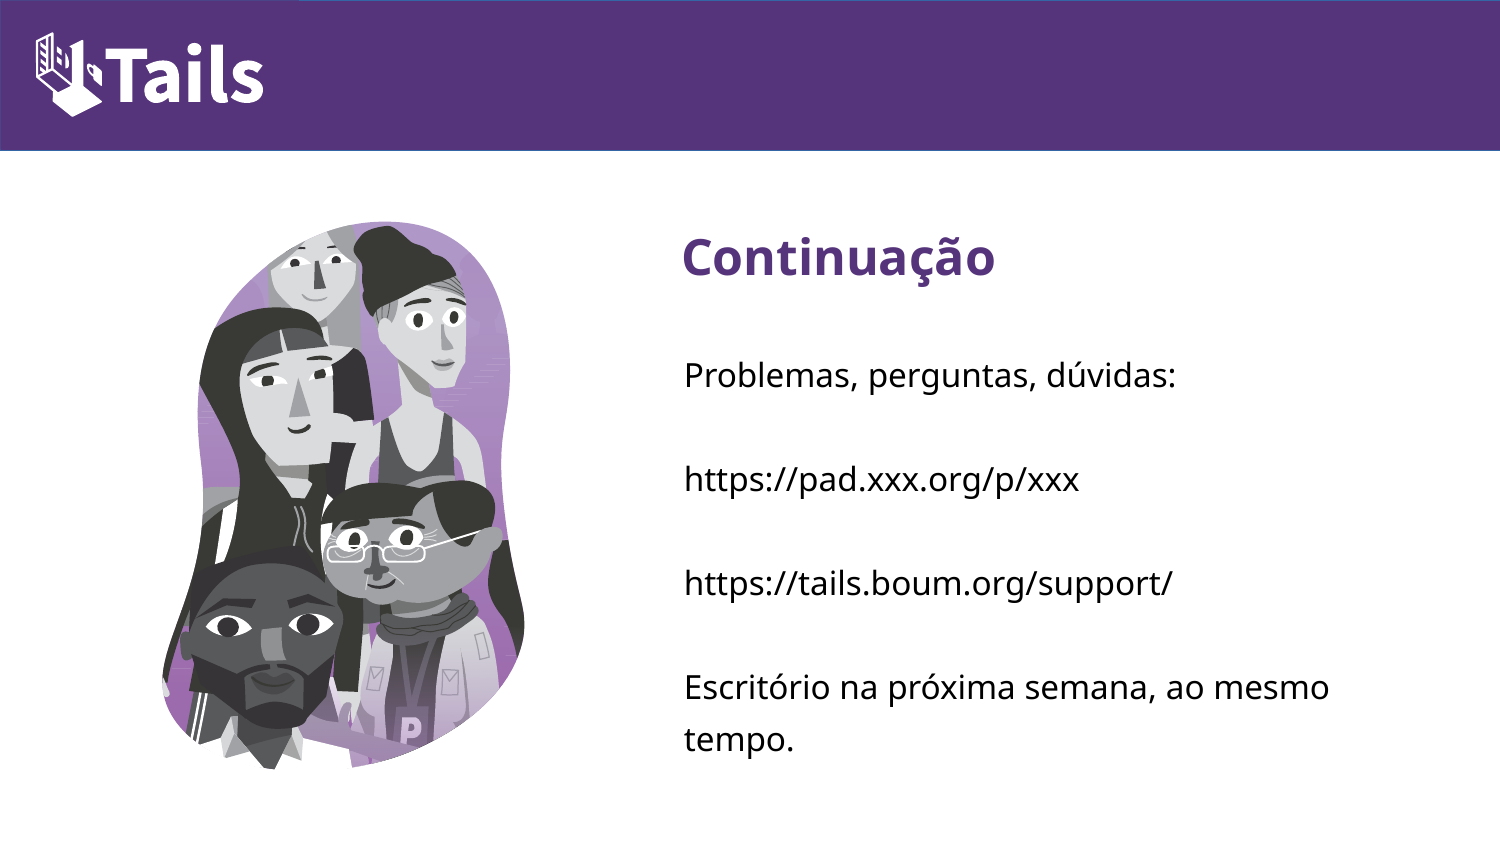

# Continuação
Problemas, perguntas, dúvidas:
https://pad.xxx.org/p/xxx
https://tails.boum.org/support/
Escritório na próxima semana, ao mesmo tempo.